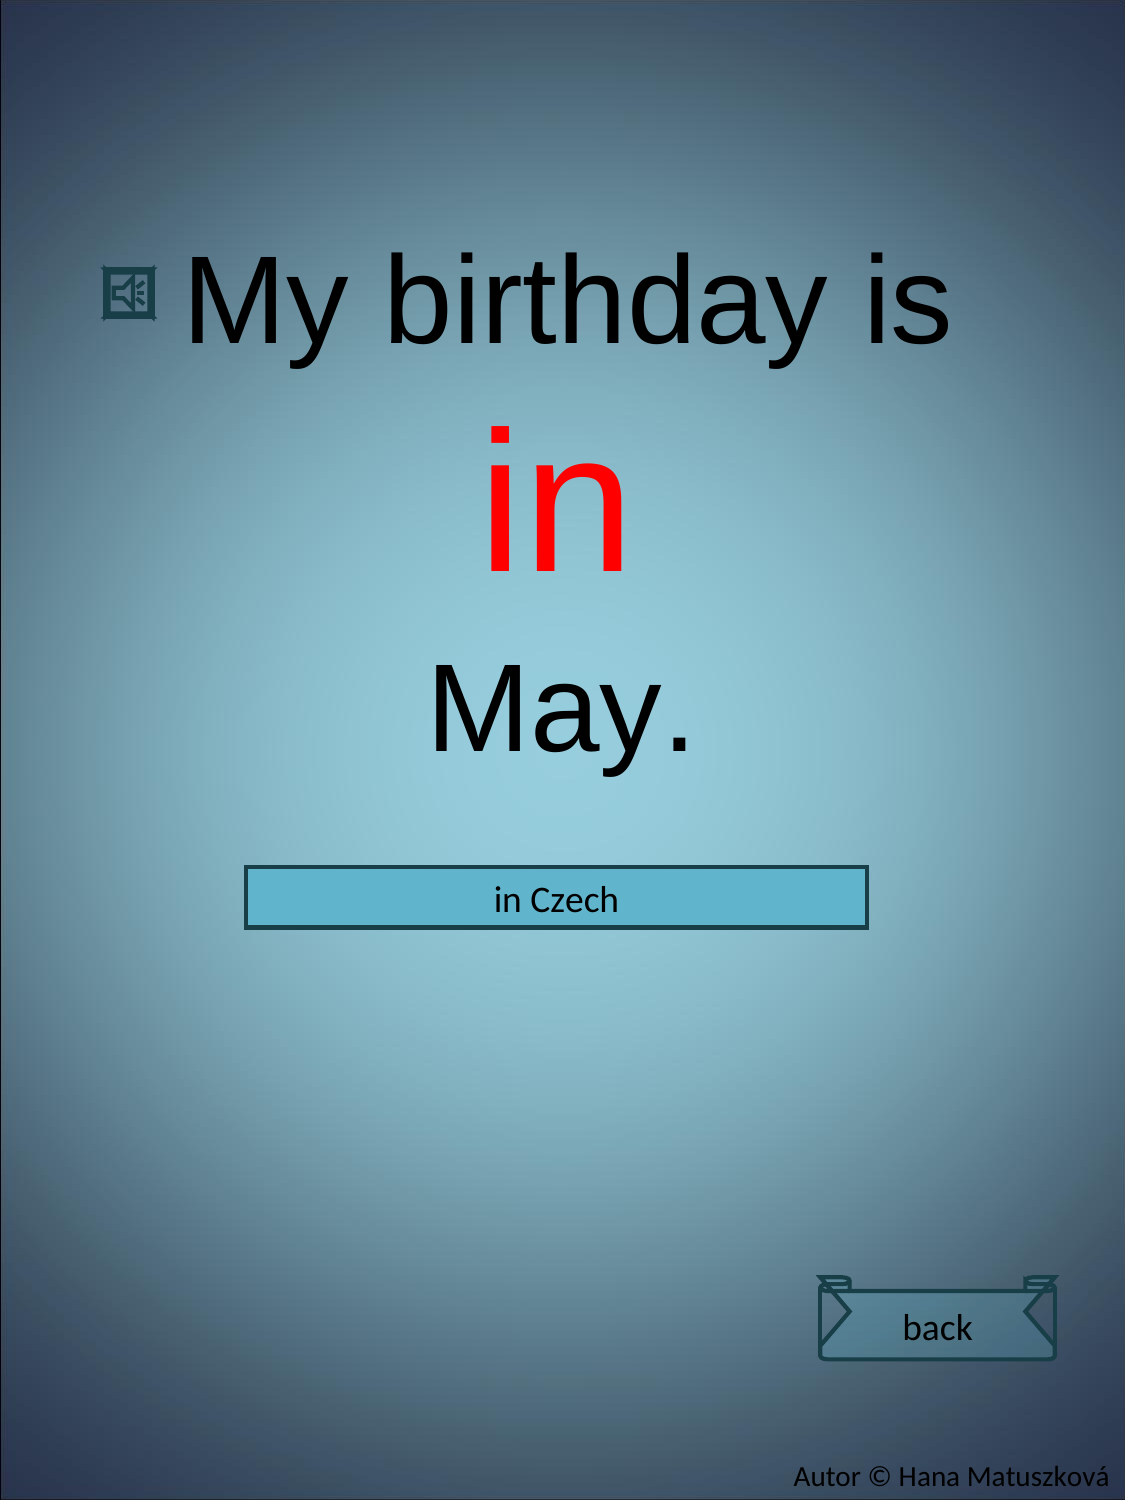

My birthday is
in
May.
Mám narozeniny v květnu.
in Czech
back
Autor © Hana Matuszková